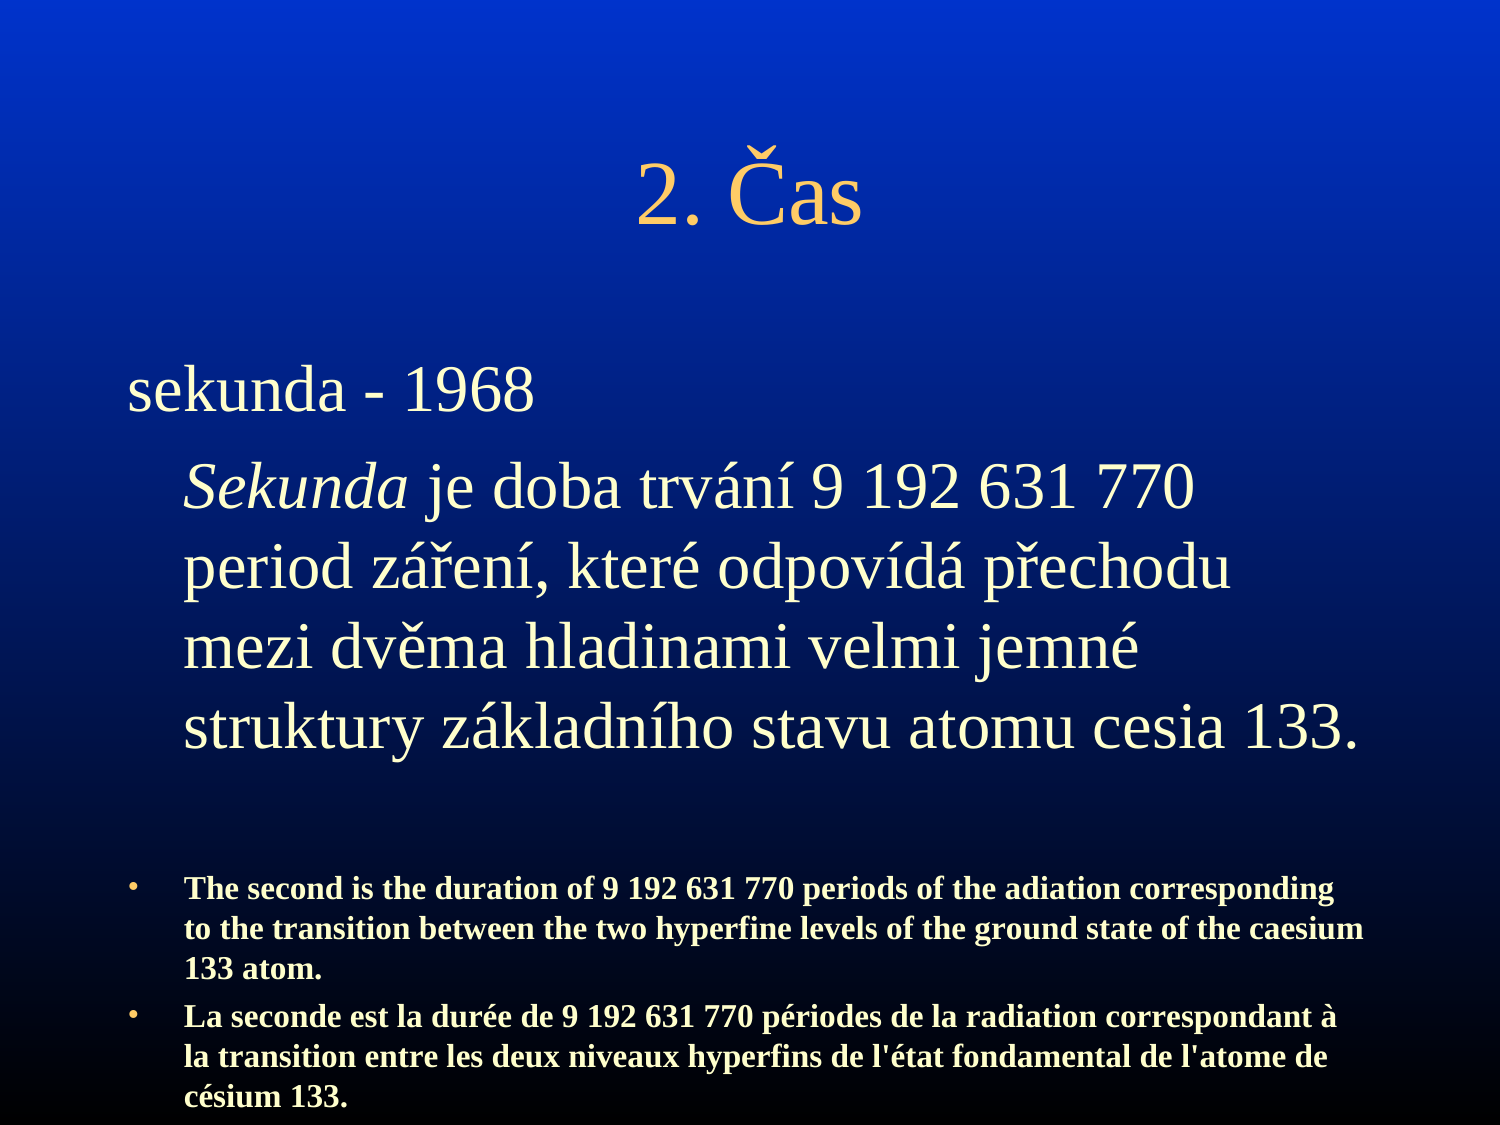

# 2. Čas
sekunda - 1968
 	Sekunda je doba trvání 9 192 631 770 period záření, které odpovídá přechodu mezi dvěma hladinami velmi jemné struktury základního stavu atomu cesia 133.
The second is the duration of 9 192 631 770 periods of the adiation corresponding to the transition between the two hyperfine levels of the ground state of the caesium 133 atom.
La seconde est la durée de 9 192 631 770 périodes de la radiation correspondant à la transition entre les deux niveaux hyperfins de l'état fondamental de l'atome de césium 133.
19